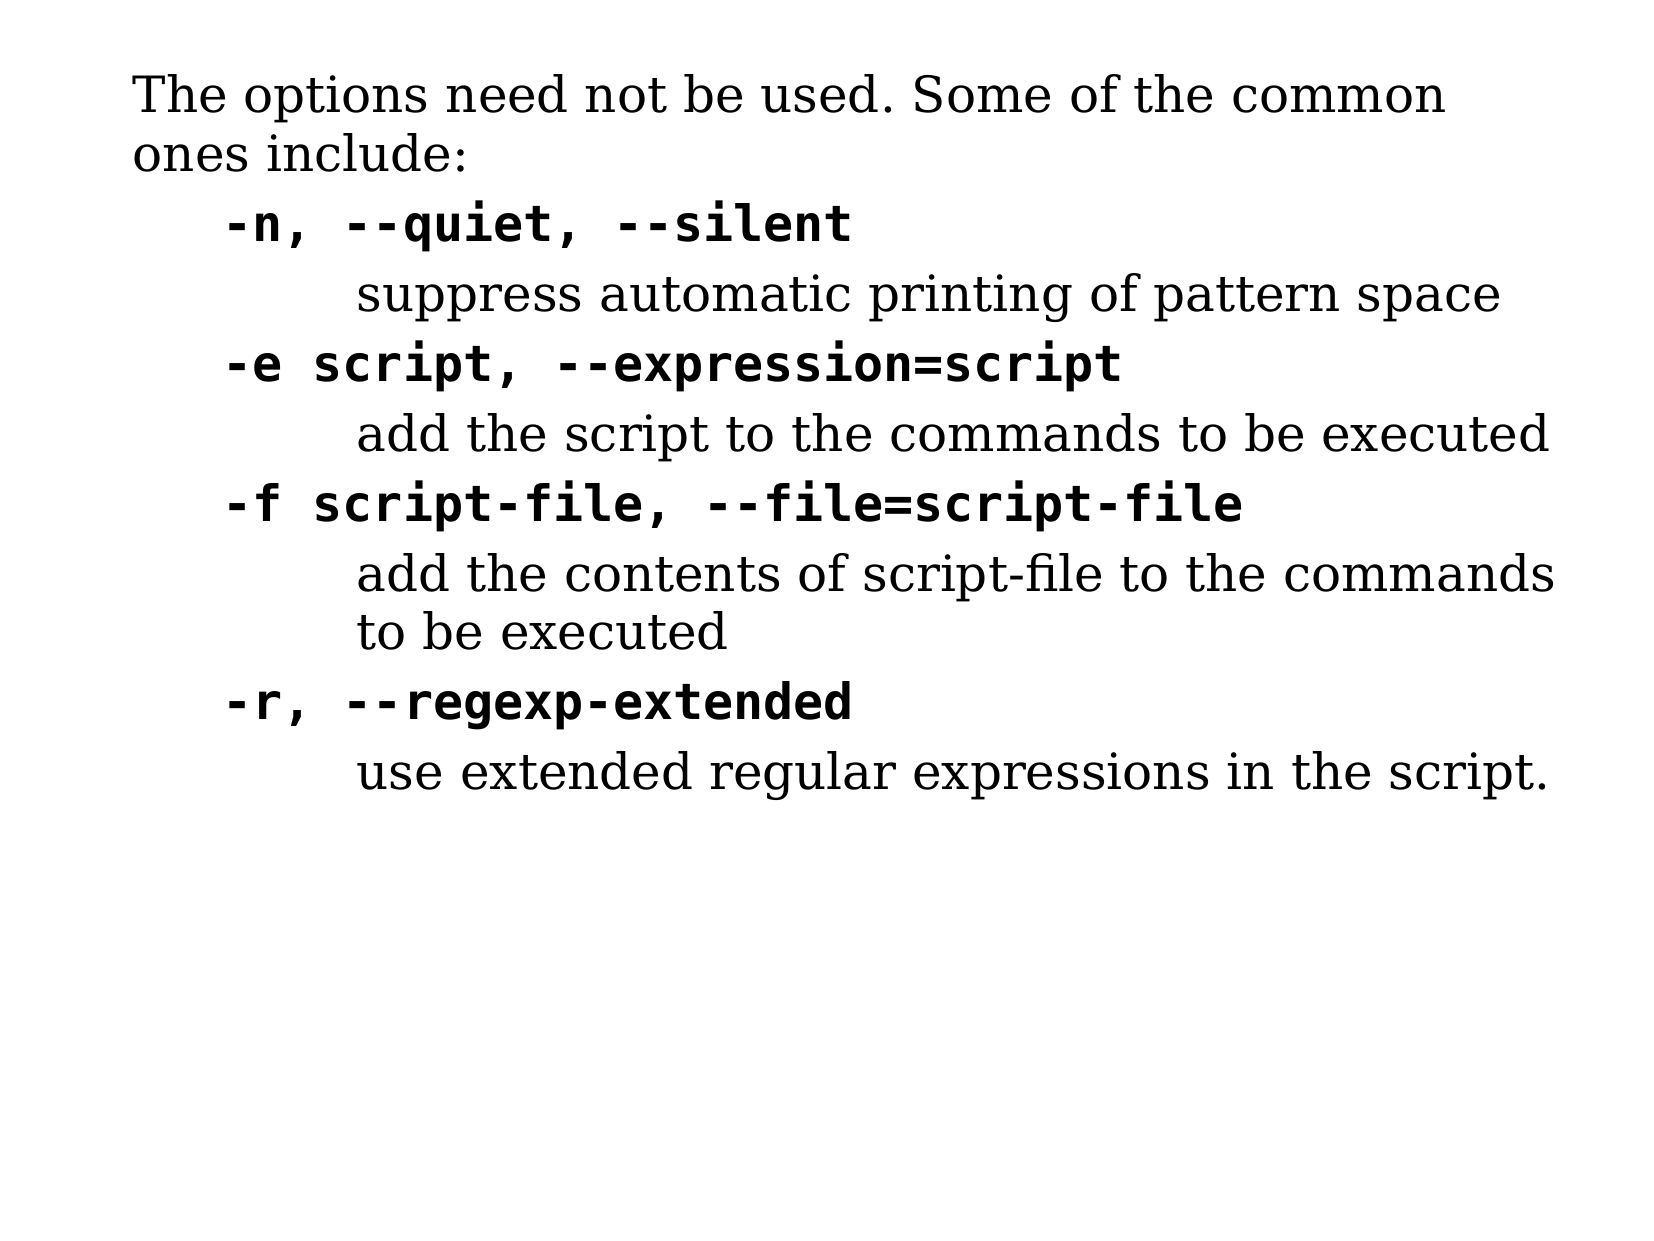

The options need not be used. Some of the common ones include:
 -n, --quiet, --silent
 suppress automatic printing of pattern space
 -e script, --expression=script
 add the script to the commands to be executed
 -f script-file, --file=script-file
 add the contents of script-file to the commands
 to be executed
 -r, --regexp-extended
 use extended regular expressions in the script.